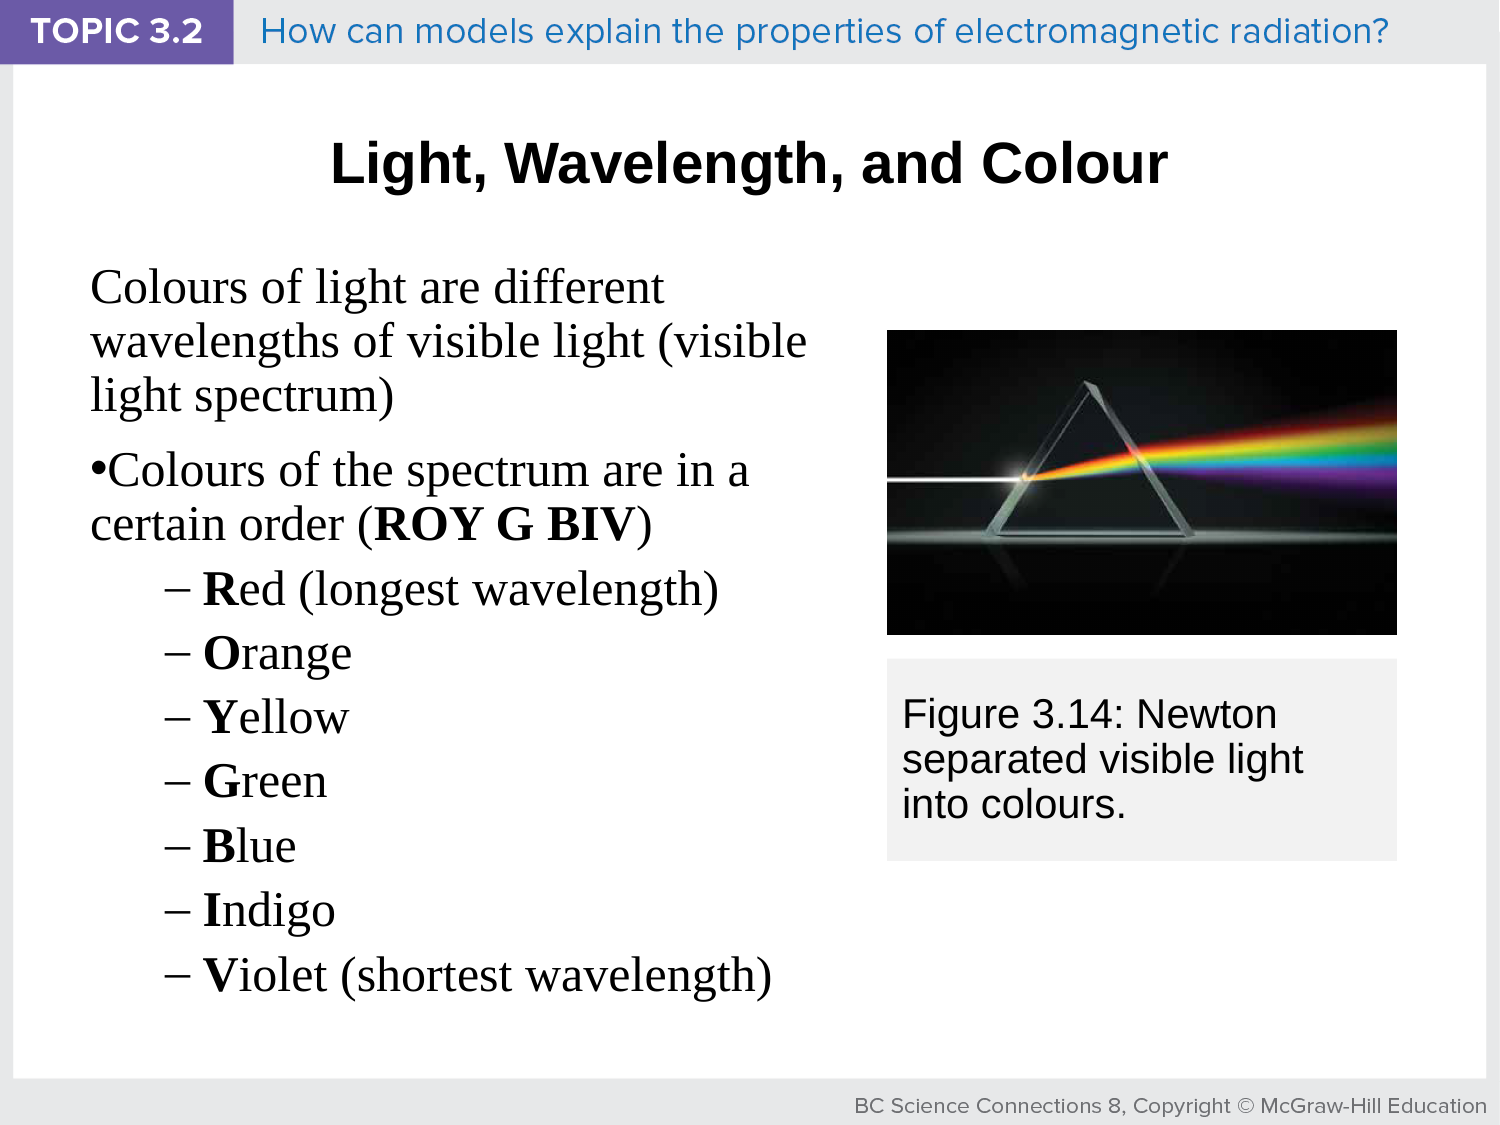

# Light, Wavelength, and Colour
Colours of light are different wavelengths of visible light (visible light spectrum)
Colours of the spectrum are in a certain order (ROY G BIV)
Red (longest wavelength)
Orange
Yellow
Green
Blue
Indigo
Violet (shortest wavelength)
Figure 3.14: Newton separated visible light into colours.